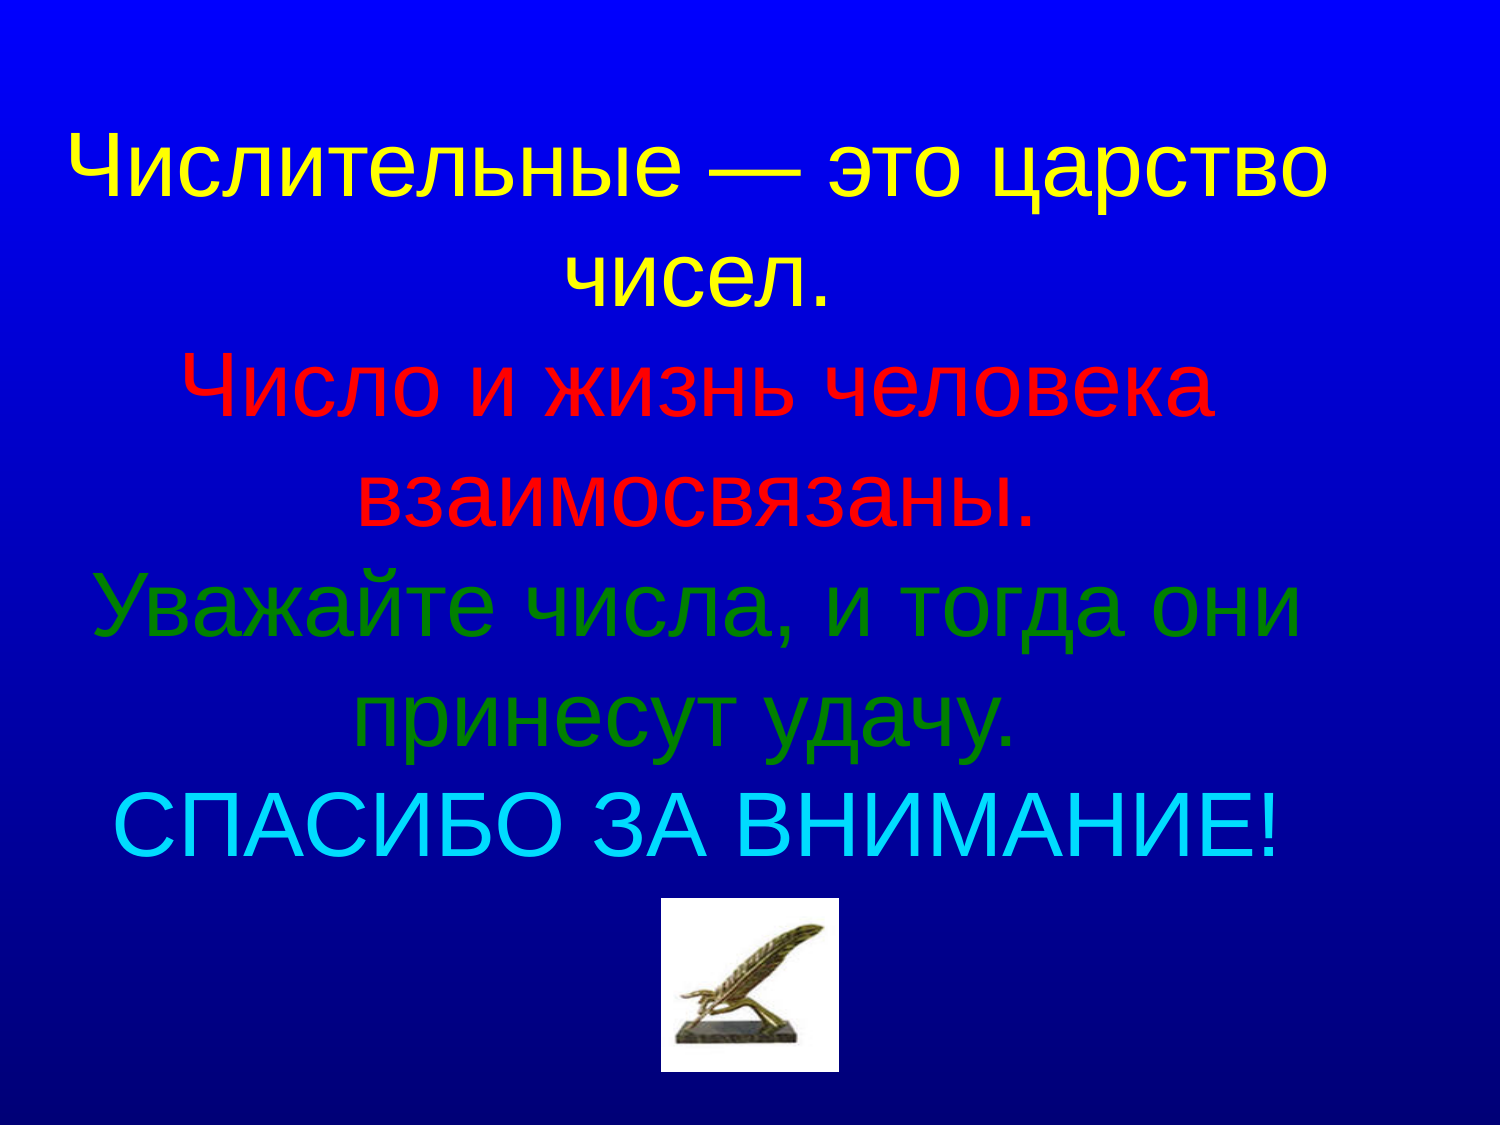

# Числительные — это царство чисел. Число и жизнь человека взаимосвязаны. Уважайте числа, и тогда они принесут удачу. СПАСИБО ЗА ВНИМАНИЕ!